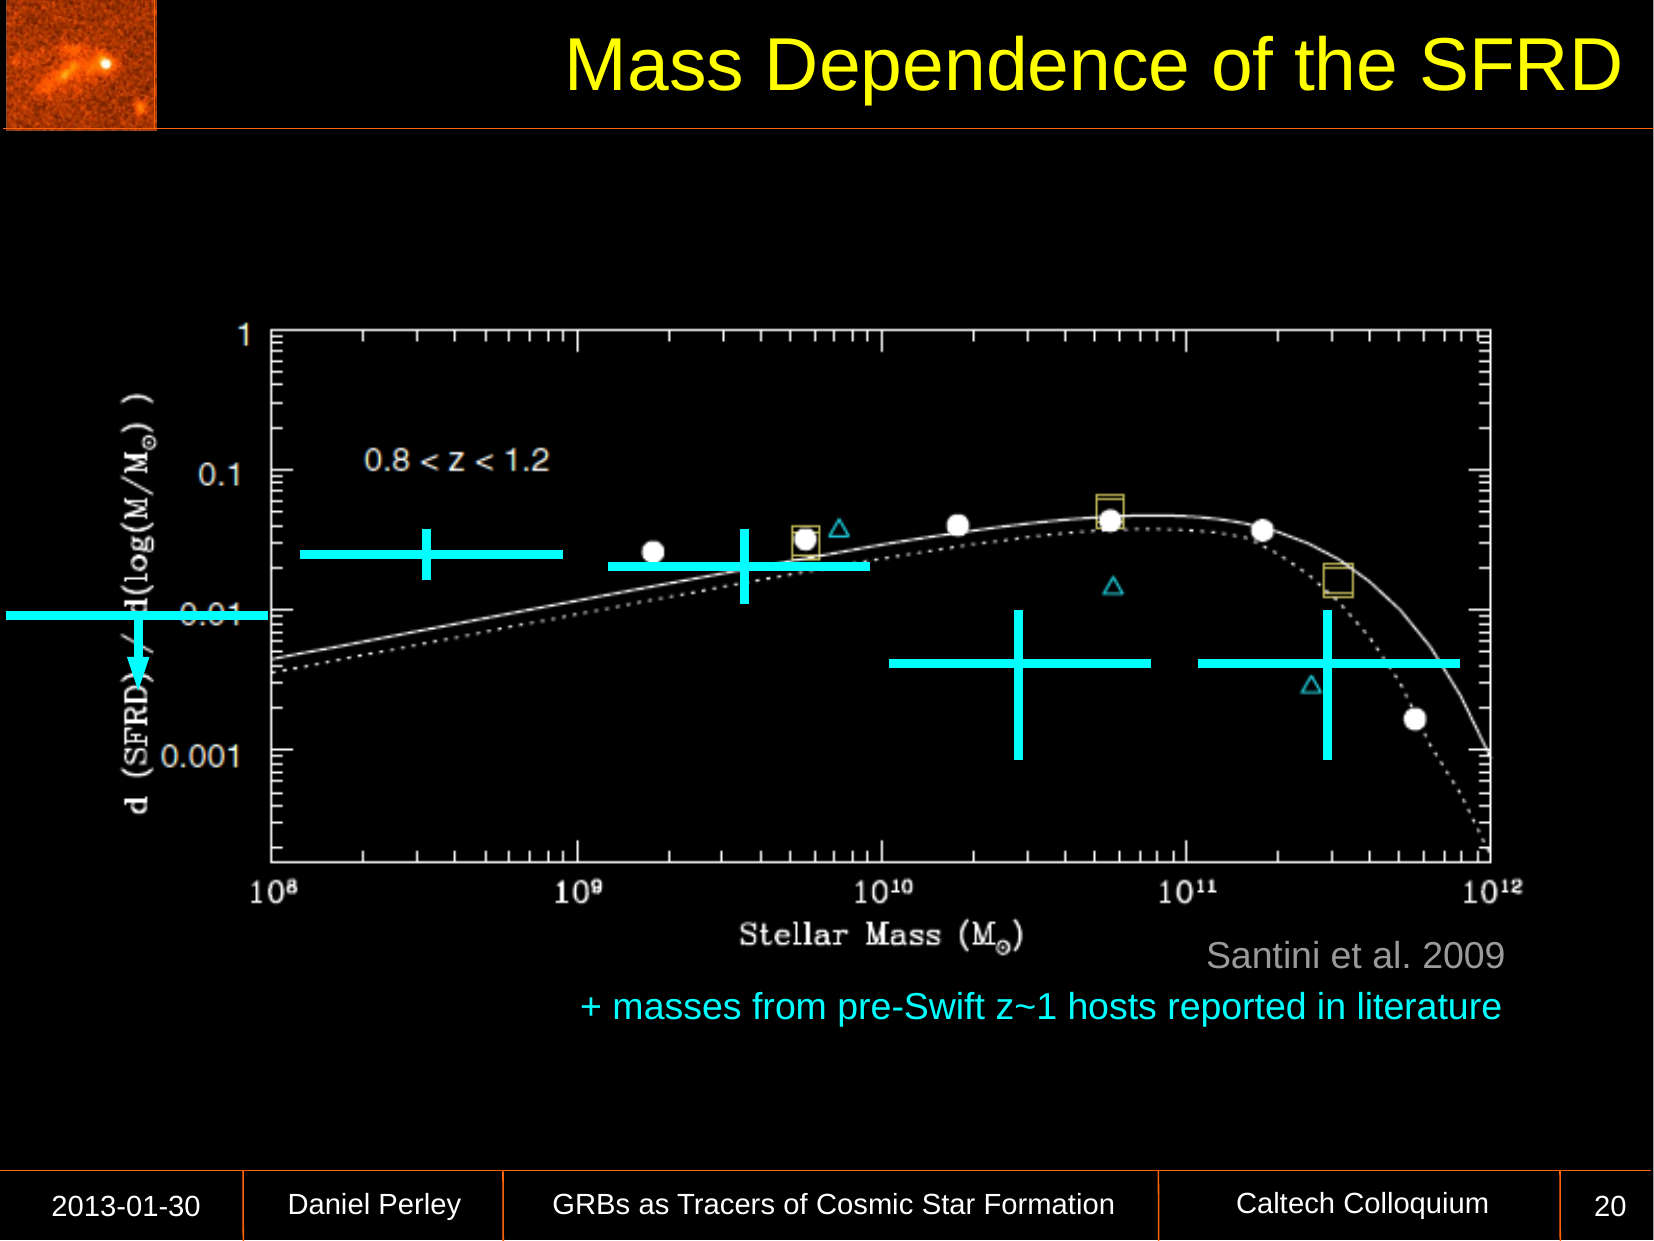

# Mass Dependence of the SFRD
Santini et al. 2009
+ masses from pre-Swift z~1 hosts reported in literature
2013-01-30
20